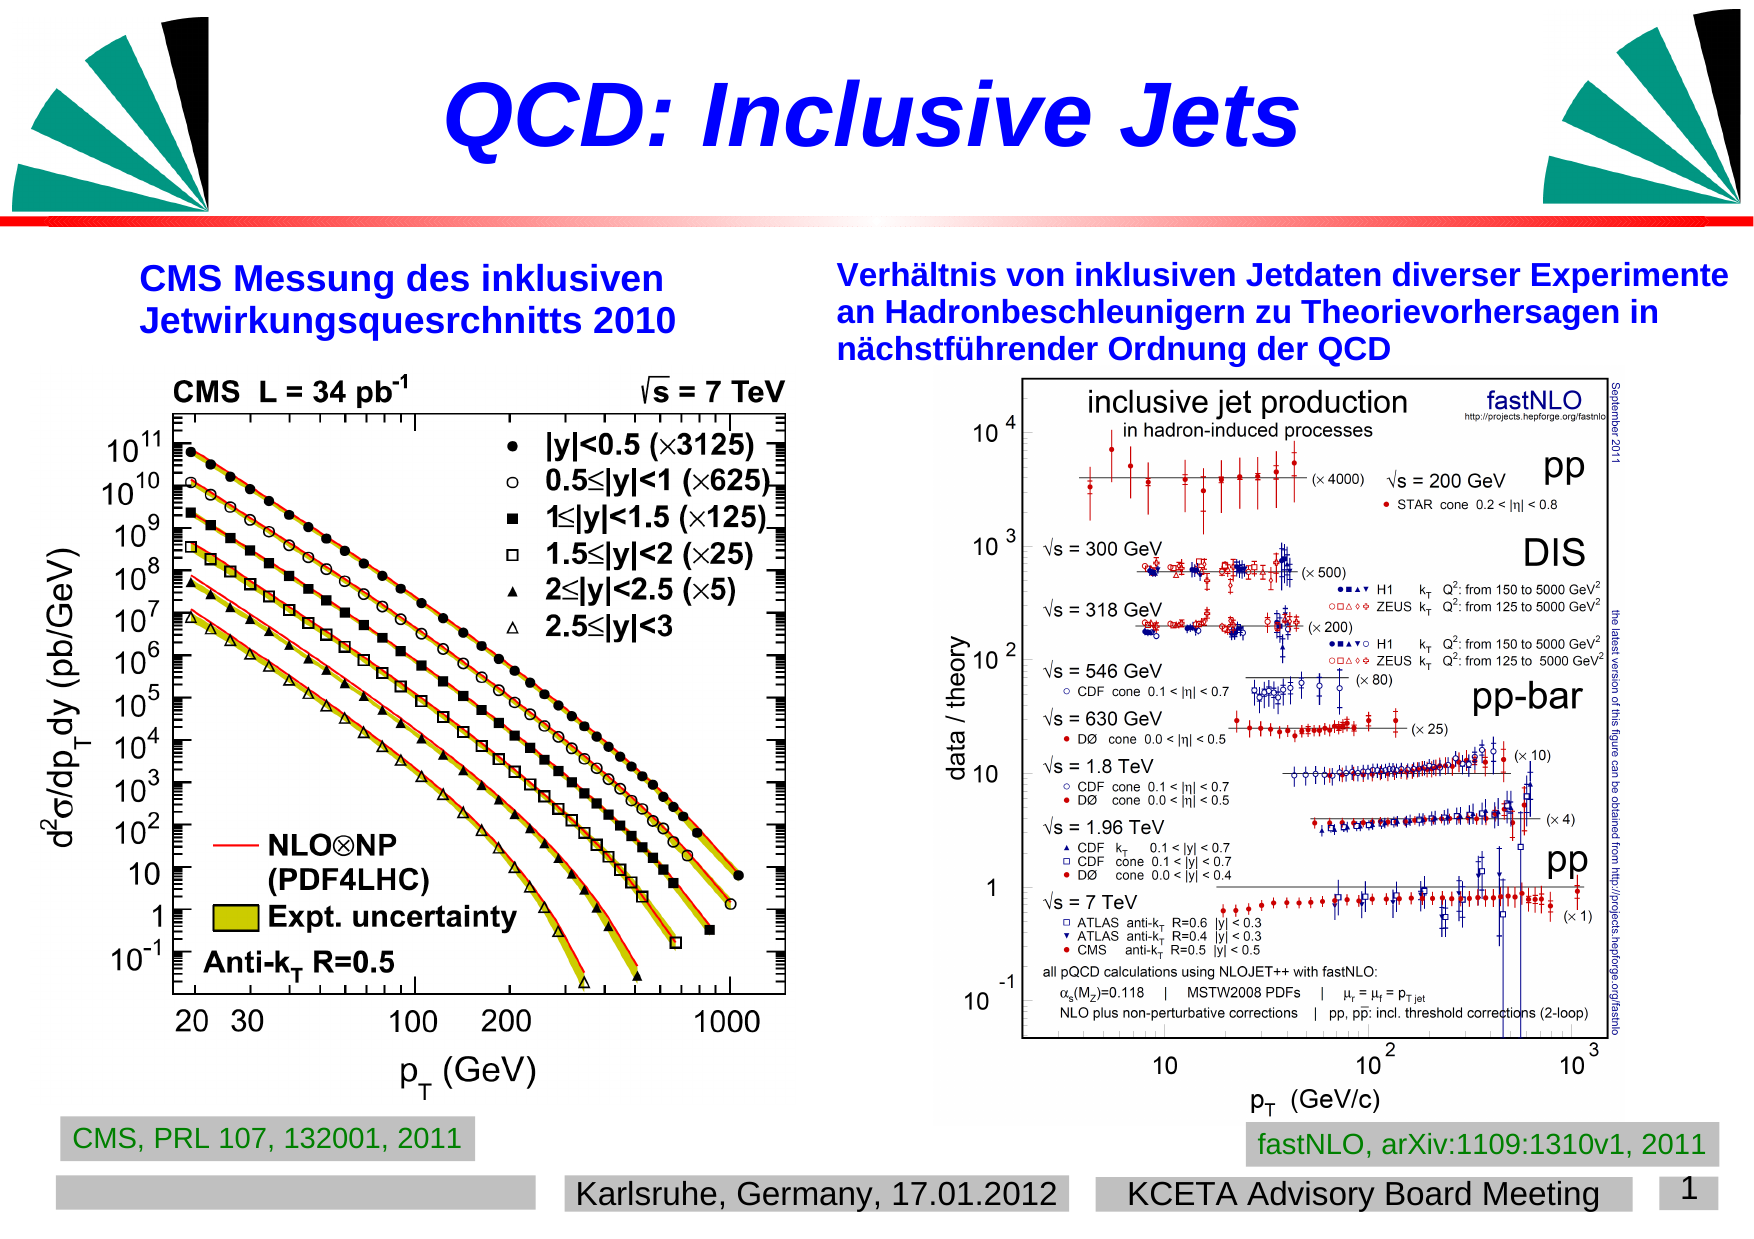

# QCD: Inclusive Jets
Verhältnis von inklusiven Jetdaten diverser Experimente
an Hadronbeschleunigern zu Theorievorhersagen in
nächstführender Ordnung der QCD
CMS Messung des inklusiven
Jetwirkungsquesrchnitts 2010
CMS, PRL 107, 132001, 2011
fastNLO, arXiv:1109:1310v1, 2011